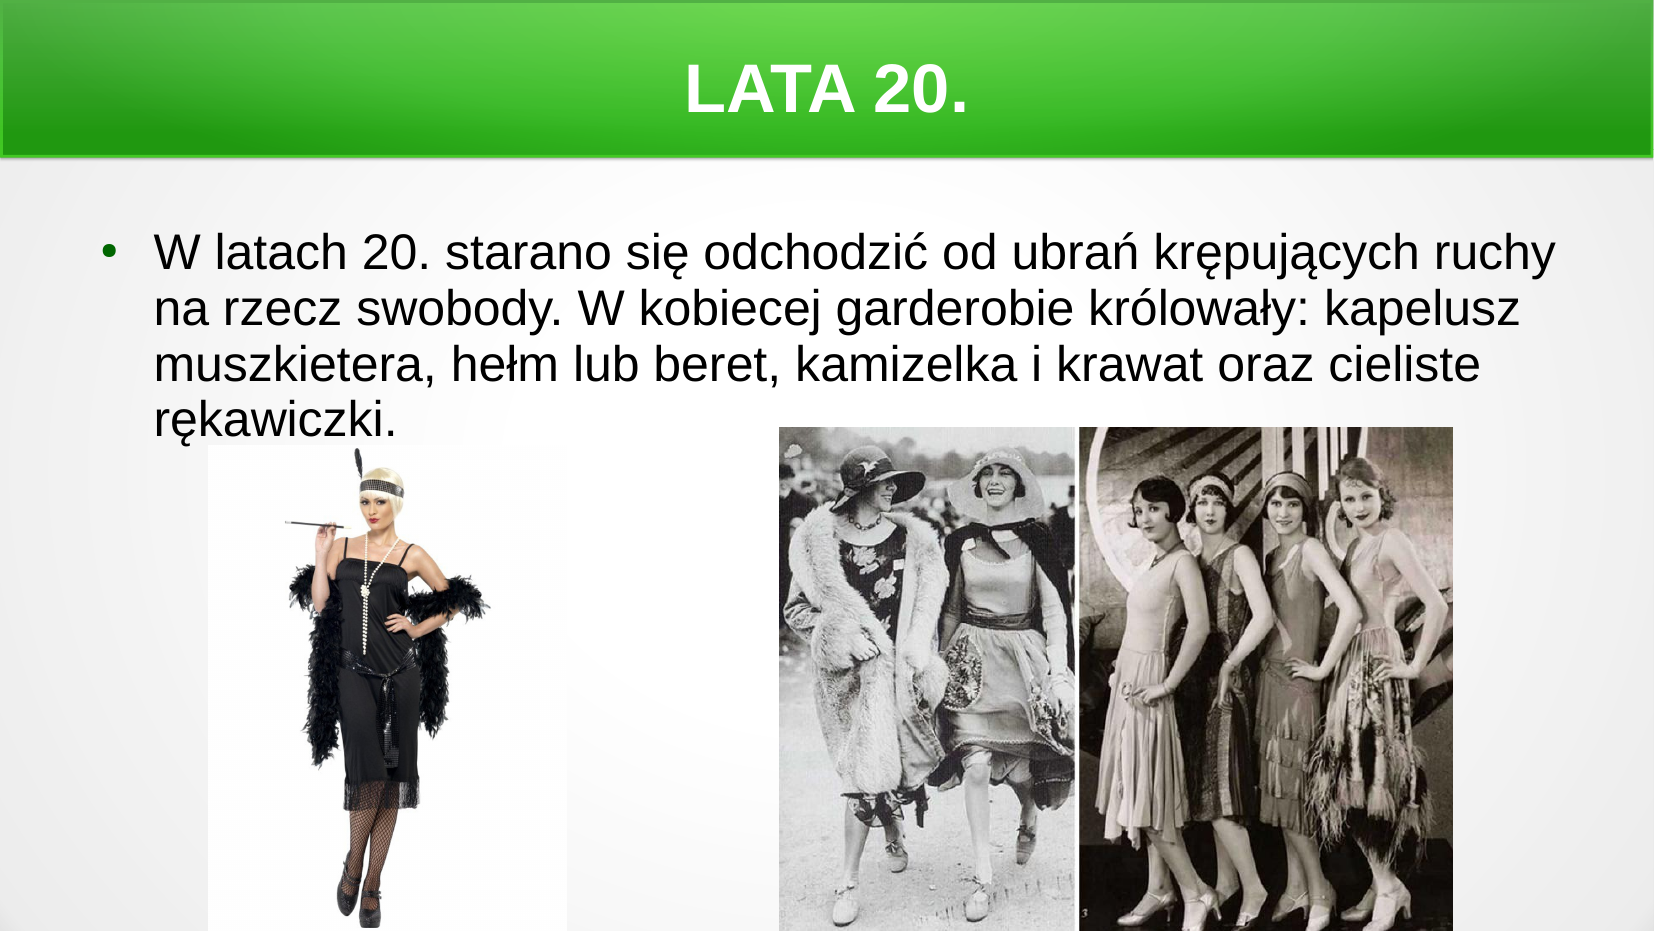

# LATA 20.
W latach 20. starano się odchodzić od ubrań krępujących ruchy na rzecz swobody. W kobiecej garderobie królowały: kapelusz muszkietera, hełm lub beret, kamizelka i krawat oraz cieliste rękawiczki.